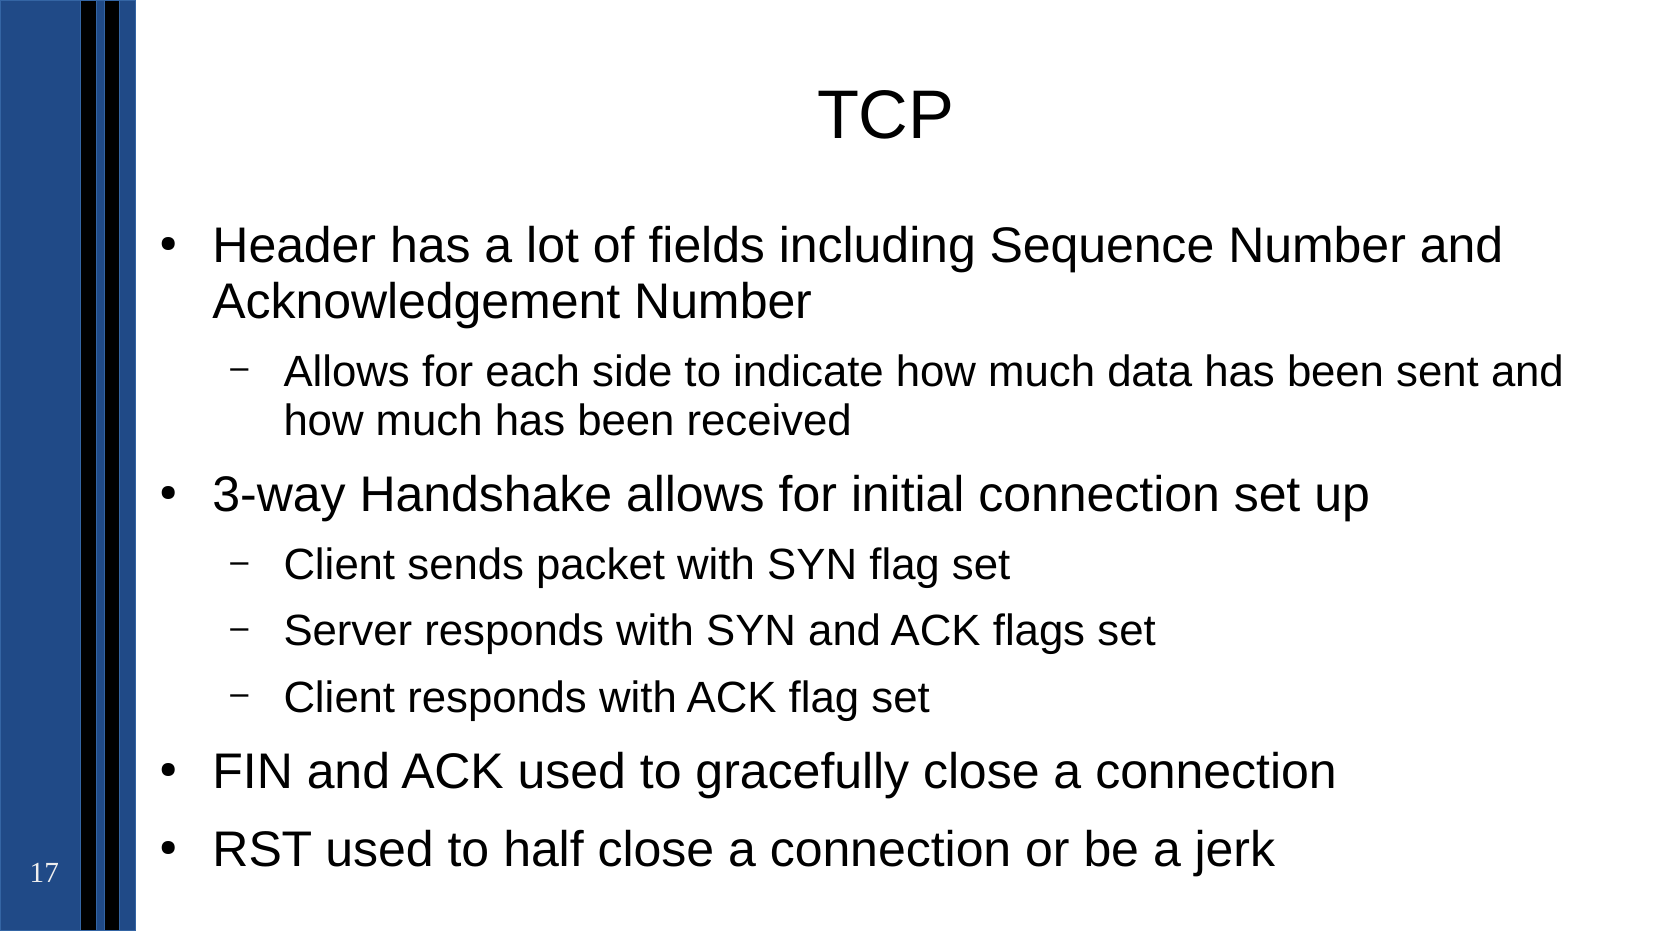

# TCP
Header has a lot of fields including Sequence Number and Acknowledgement Number
Allows for each side to indicate how much data has been sent and how much has been received
3-way Handshake allows for initial connection set up
Client sends packet with SYN flag set
Server responds with SYN and ACK flags set
Client responds with ACK flag set
FIN and ACK used to gracefully close a connection
RST used to half close a connection or be a jerk
17